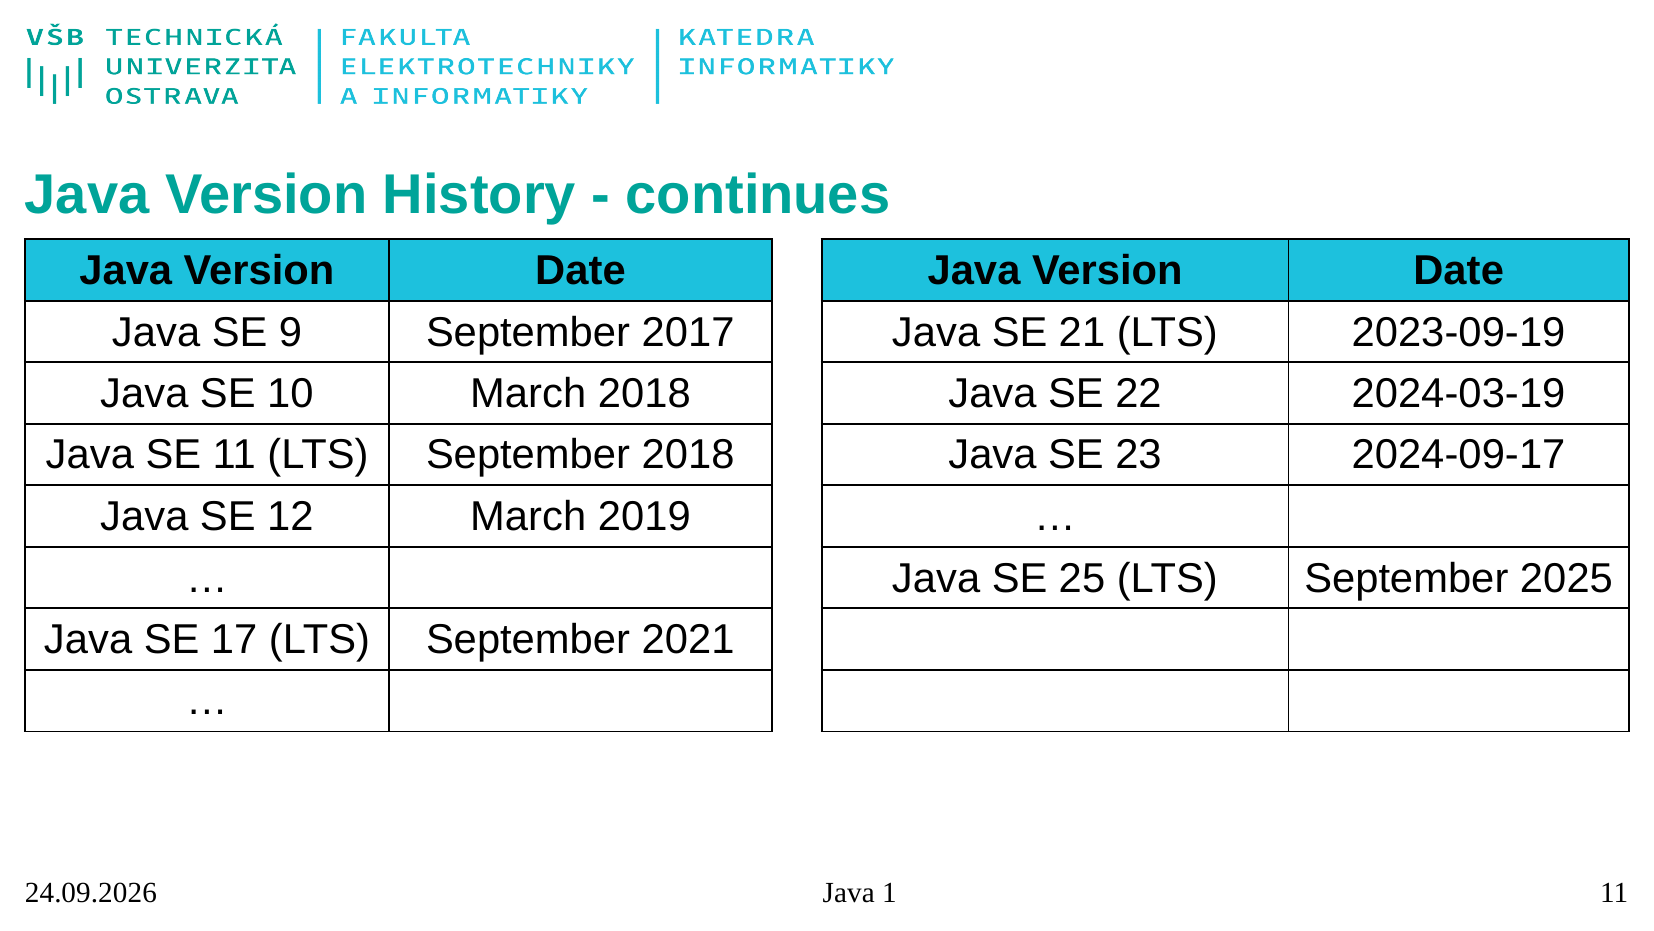

# Java Version History - continues
| Java Version | Date | | Java Version | Date |
| --- | --- | --- | --- | --- |
| Java SE 9 | September 2017 | | Java SE 21 (LTS) | 2023-09-19 |
| Java SE 10 | March 2018 | | Java SE 22 | 2024-03-19 |
| Java SE 11 (LTS) | September 2018 | | Java SE 23 | 2024-09-17 |
| Java SE 12 | March 2019 | | … | |
| … | | | Java SE 25 (LTS) | September 2025 |
| Java SE 17 (LTS) | September 2021 | | | |
| … | | | | |
Java 1
11